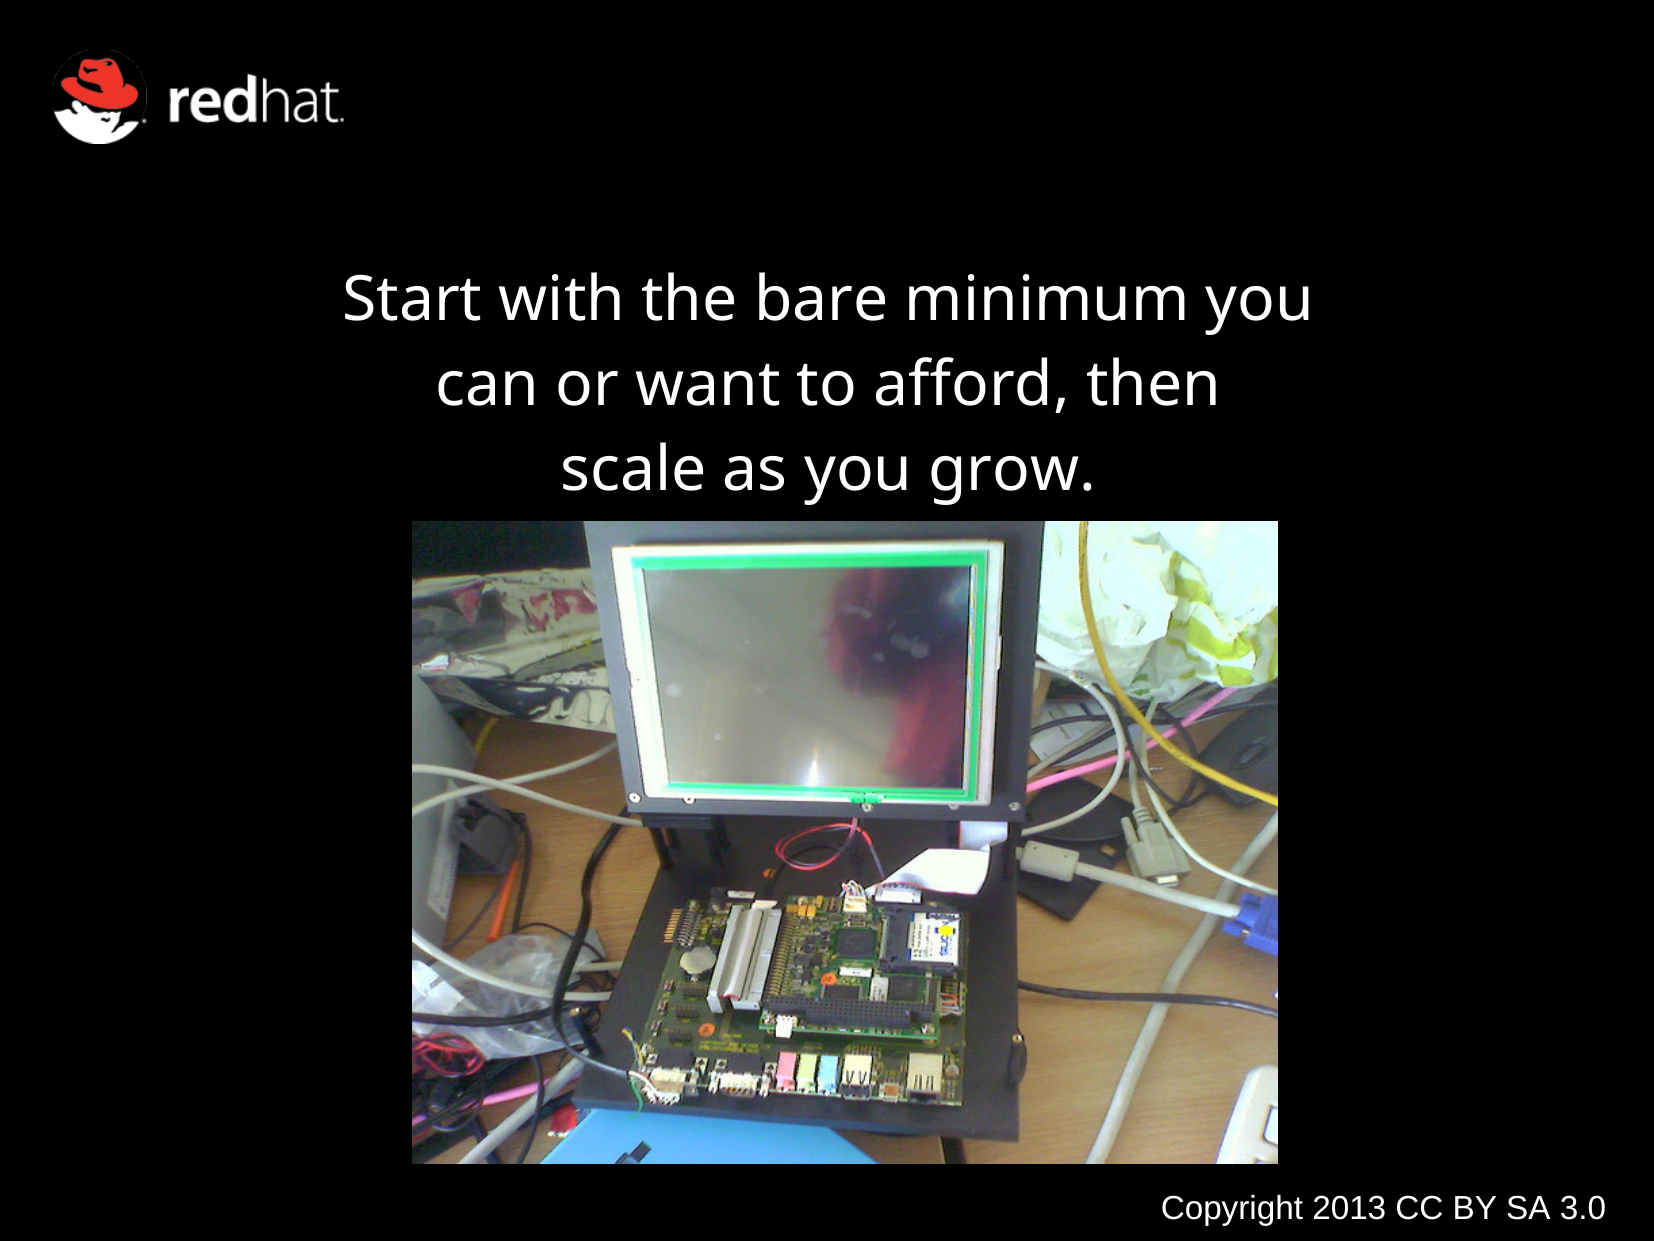

Start with the bare minimum you
can or want to afford, then
scale as you grow.